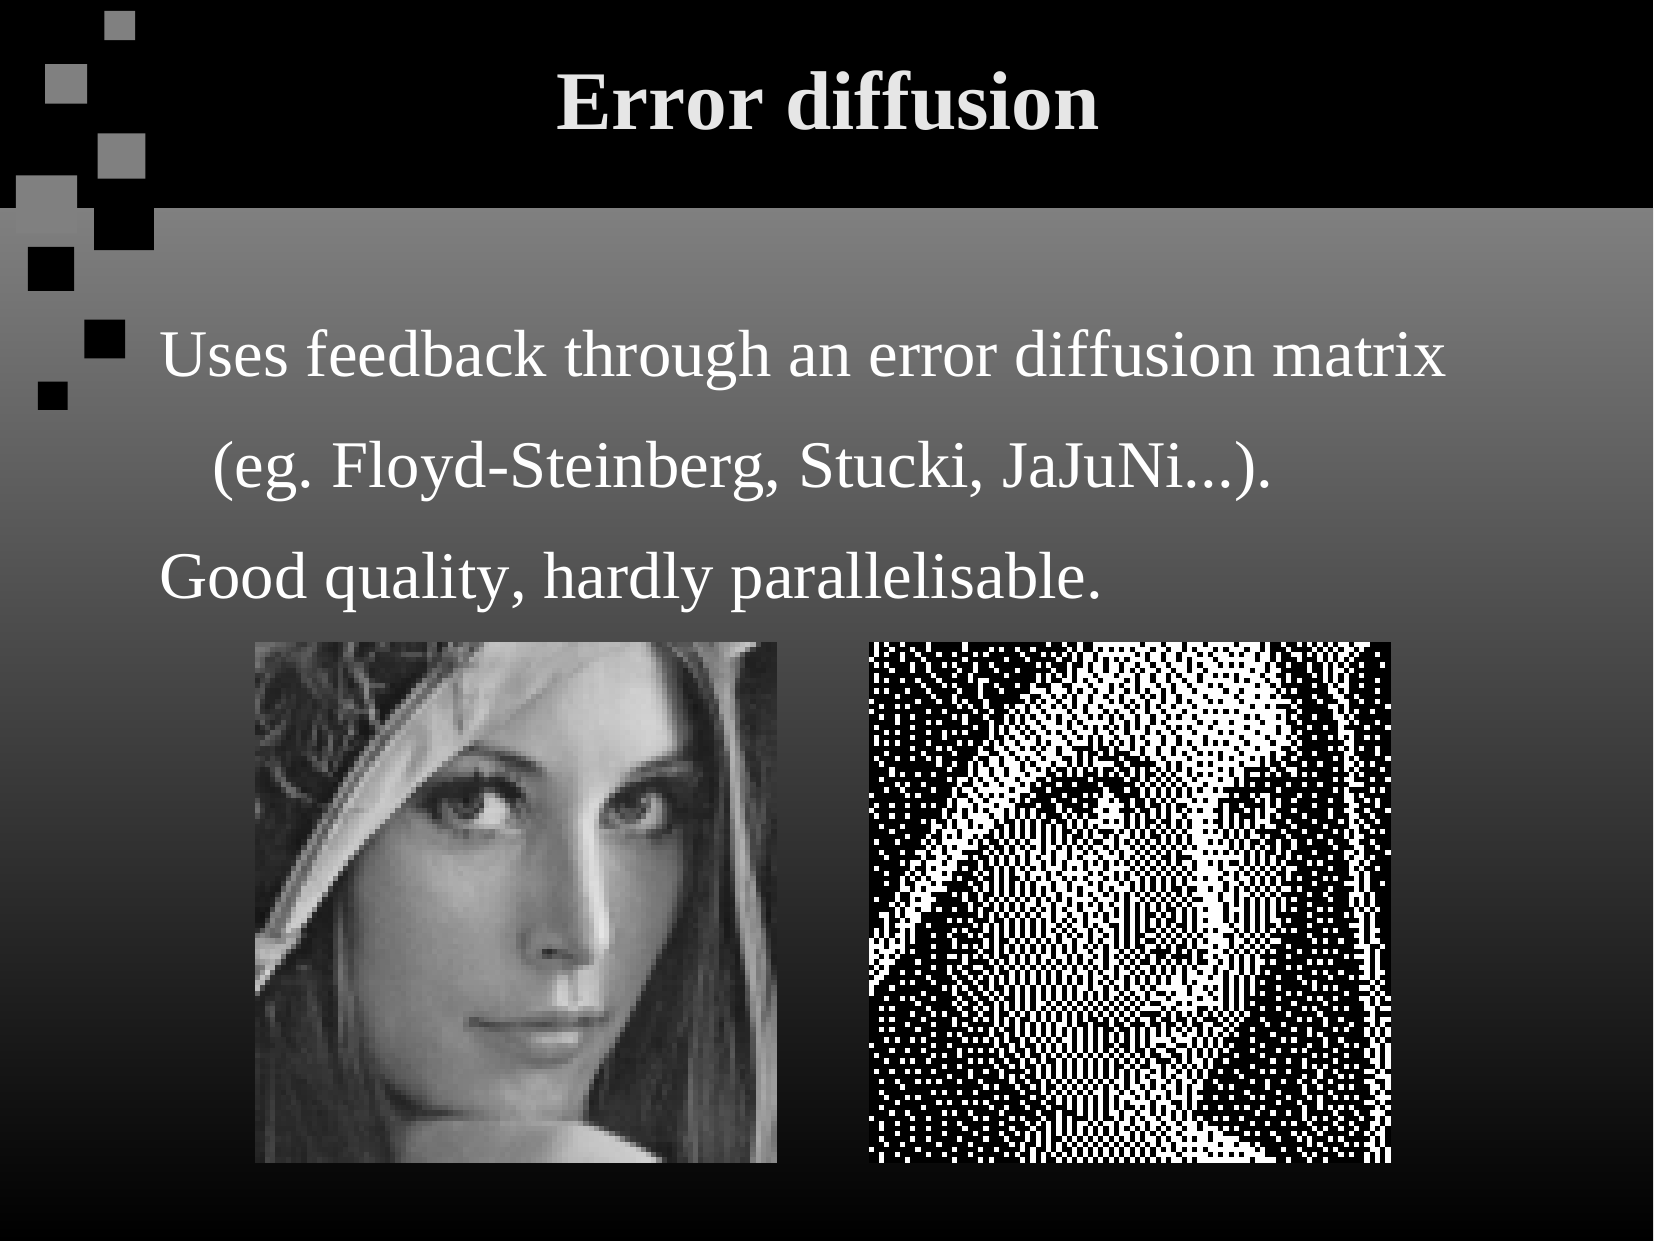

# Error diffusion
Uses feedback through an error diffusion matrix (eg. Floyd-Steinberg, Stucki, JaJuNi...).
Good quality, hardly parallelisable.